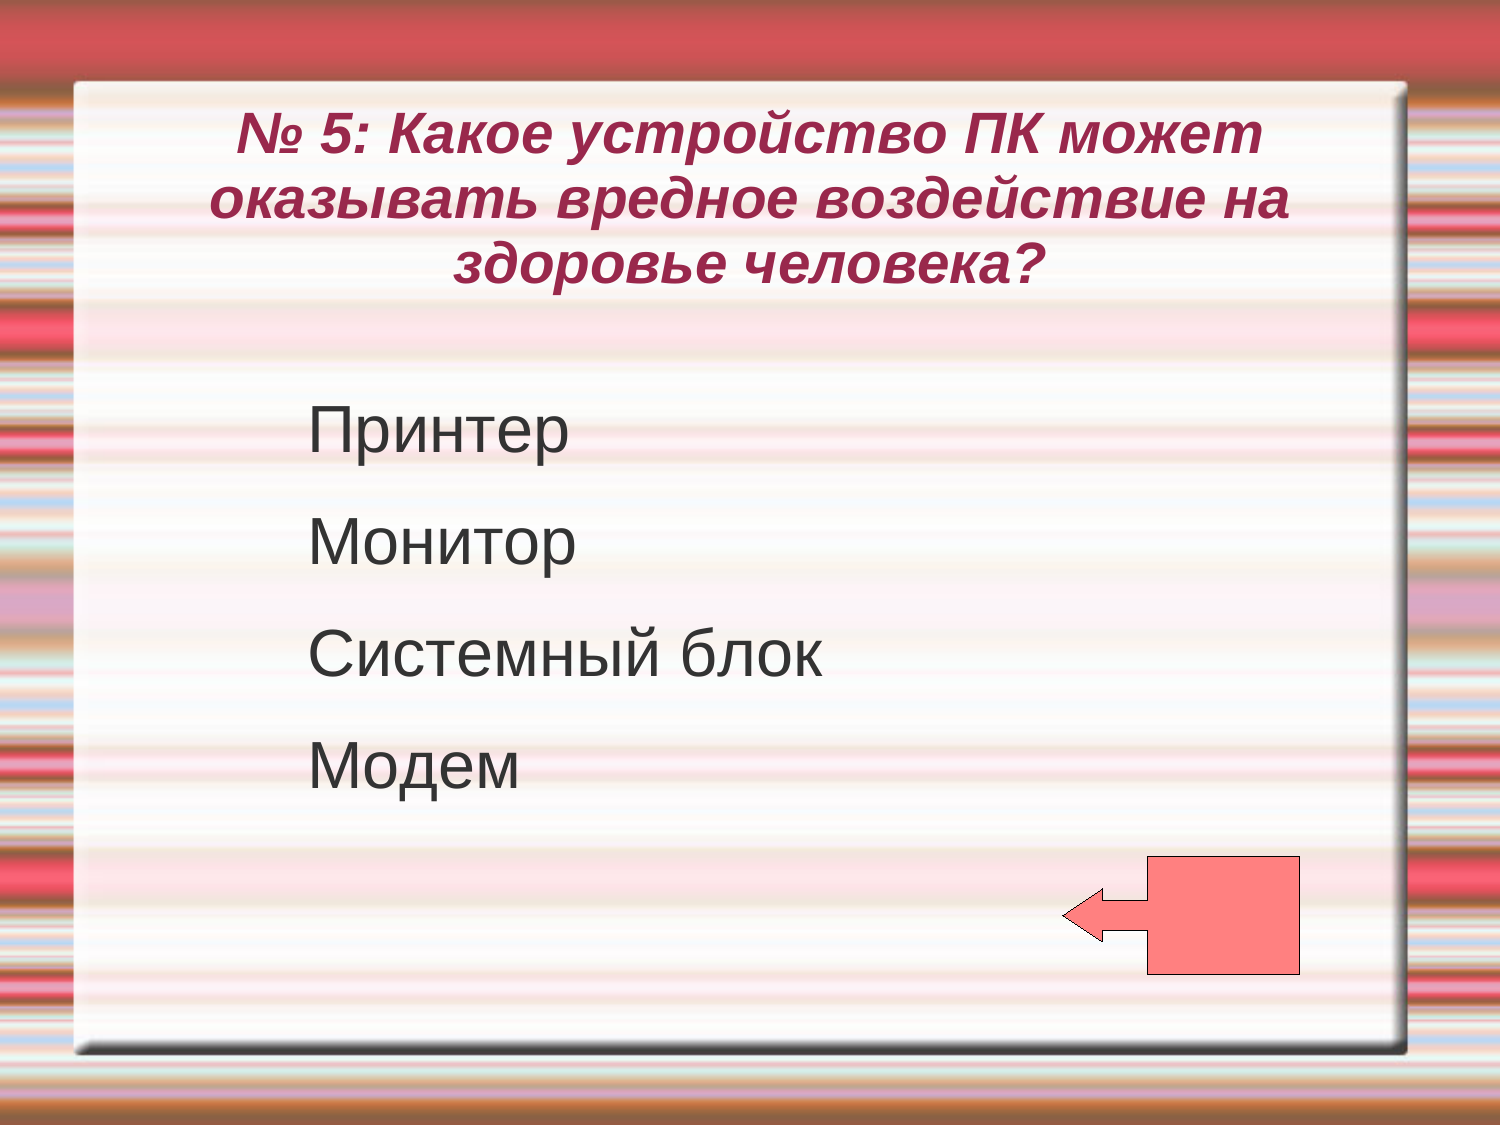

# № 5: Какое устройство ПК может оказывать вредное воздействие на здоровье человека?
Принтер
Монитор
Системный блок
Модем